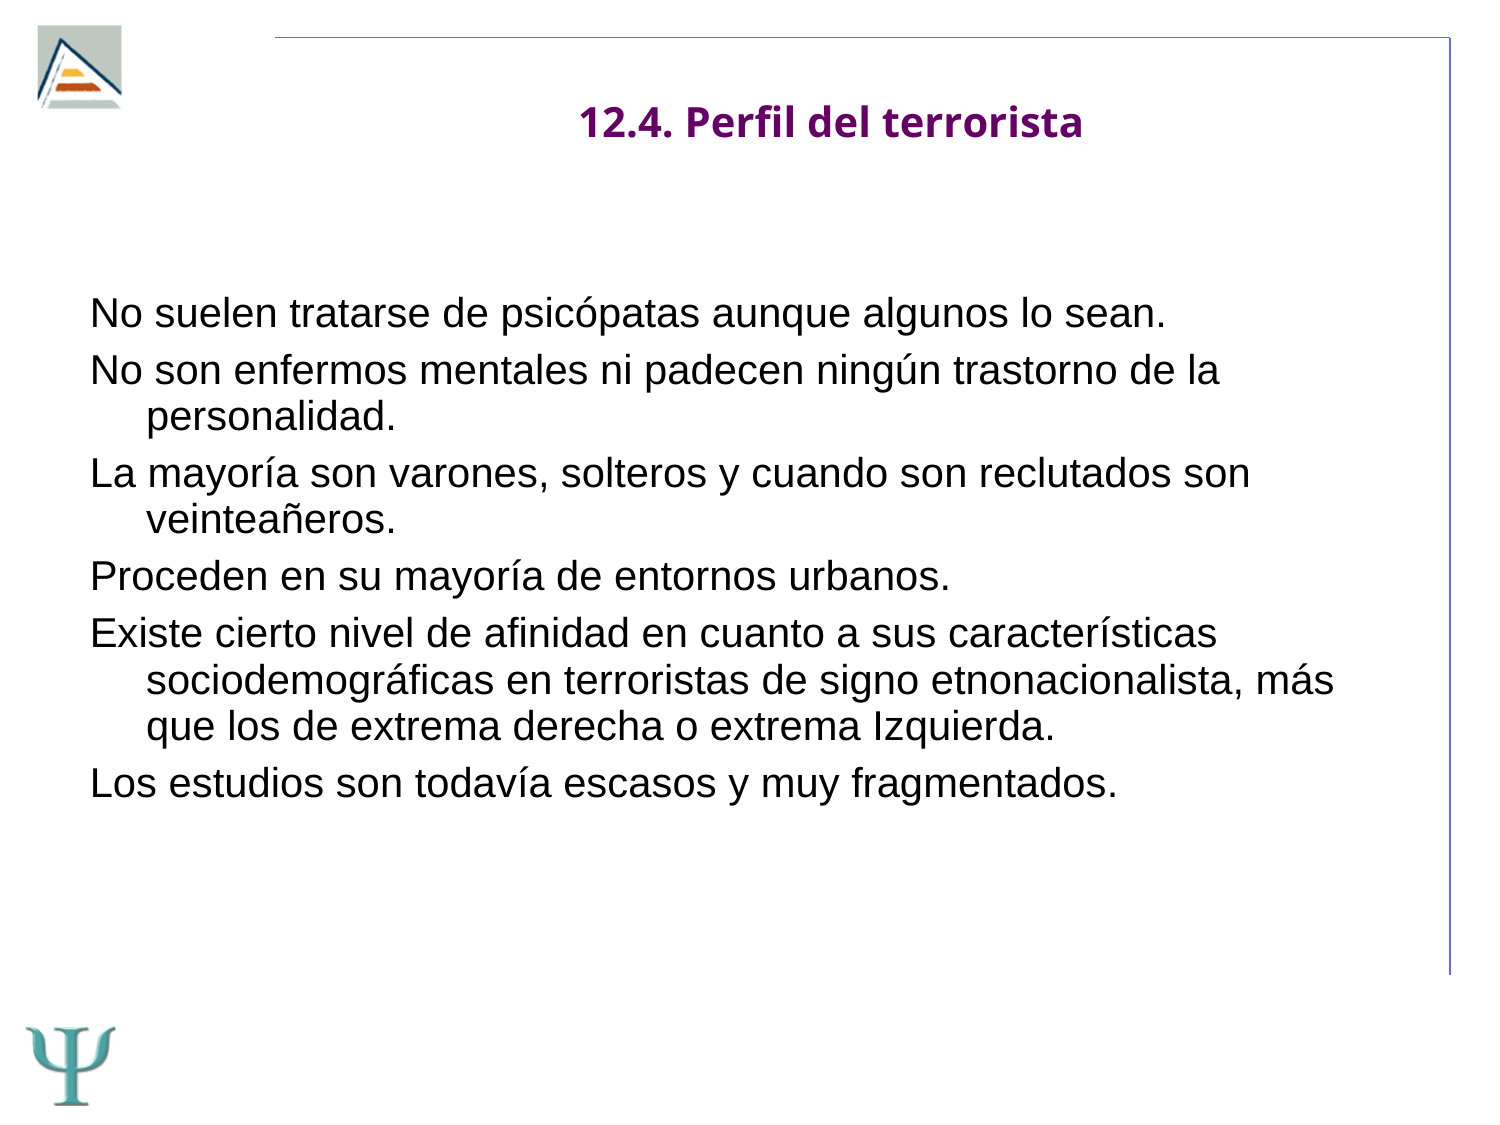

# 12.4. Perfil del terrorista
No suelen tratarse de psicópatas aunque algunos lo sean.
No son enfermos mentales ni padecen ningún trastorno de la personalidad.
La mayoría son varones, solteros y cuando son reclutados son veinteañeros.
Proceden en su mayoría de entornos urbanos.
Existe cierto nivel de afinidad en cuanto a sus características sociodemográficas en terroristas de signo etnonacionalista, más que los de extrema derecha o extrema Izquierda.
Los estudios son todavía escasos y muy fragmentados.